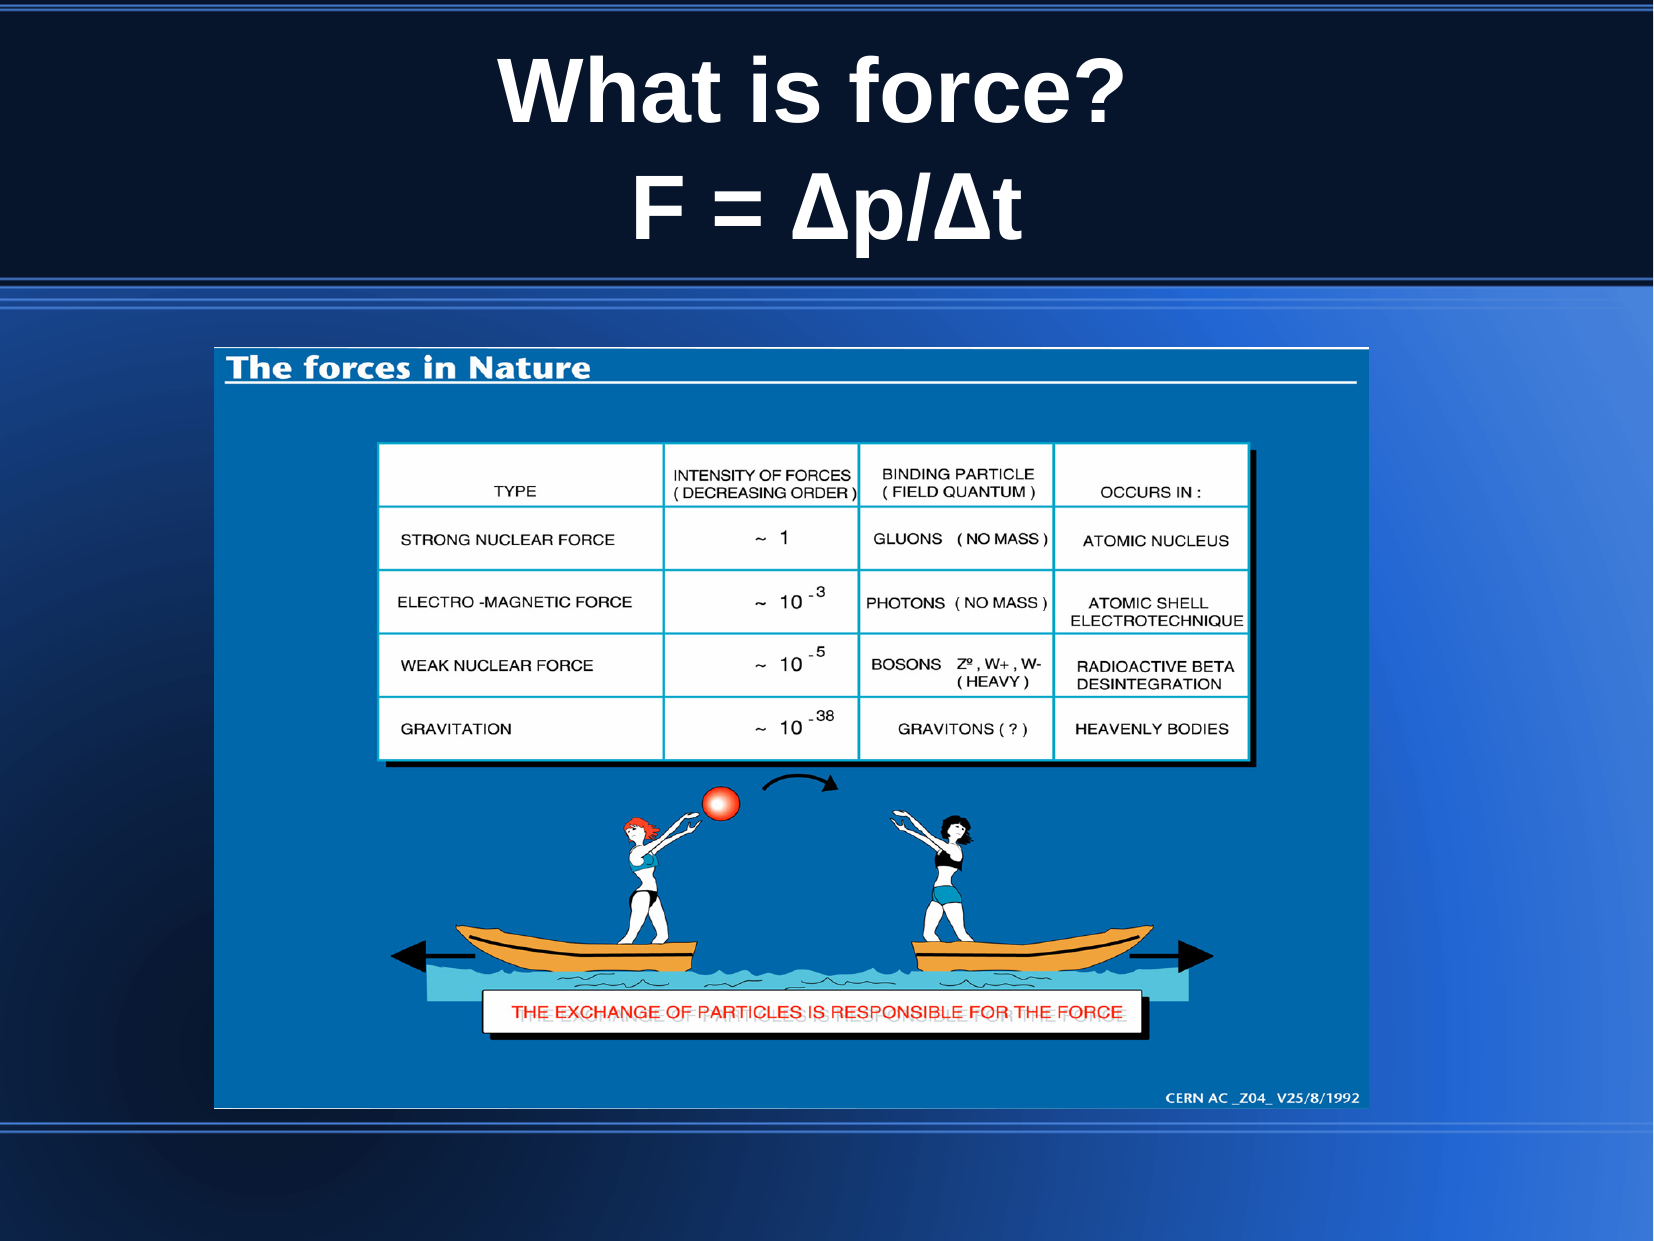

# What is force? F = Δp/Δt